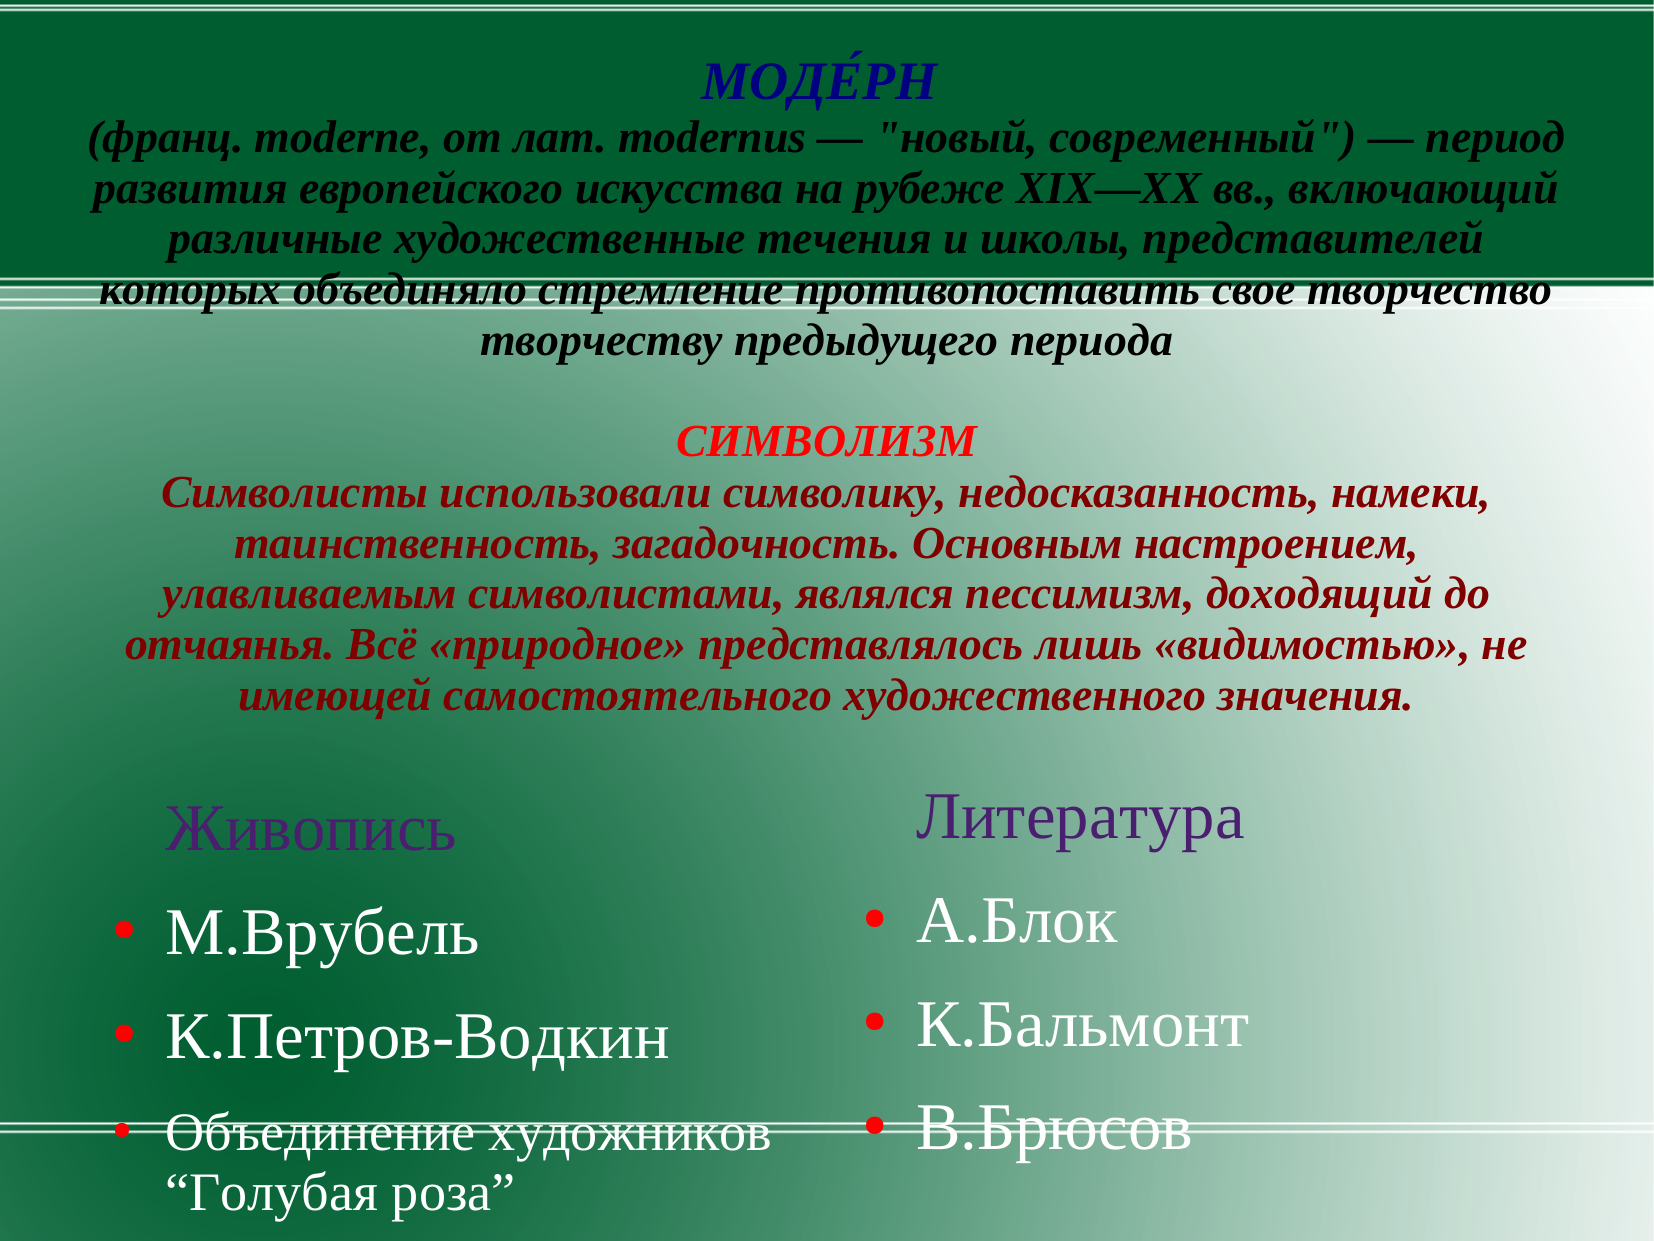

МОДЕ́РН
(франц. moderne, от лат. modernus — "новый, современный") — период развития европейского искусства на рубеже XIX—XX вв., включающий различные художественные течения и школы, представителей которых объединяло стремление противопоставить свое творчество творчеству предыдущего периода
СИМВОЛИЗМ
Символисты использовали символику, недосказанность, намеки, таинственность, загадочность. Основным настроением, улавливаемым символистами, являлся пессимизм, доходящий до отчаянья. Всё «природное» представлялось лишь «видимостью», не имеющей самостоятельного художественного значения.
Литература
А.Блок
К.Бальмонт
В.Брюсов
# Живопись
М.Врубель
К.Петров-Водкин
Объединение художников “Голубая роза”